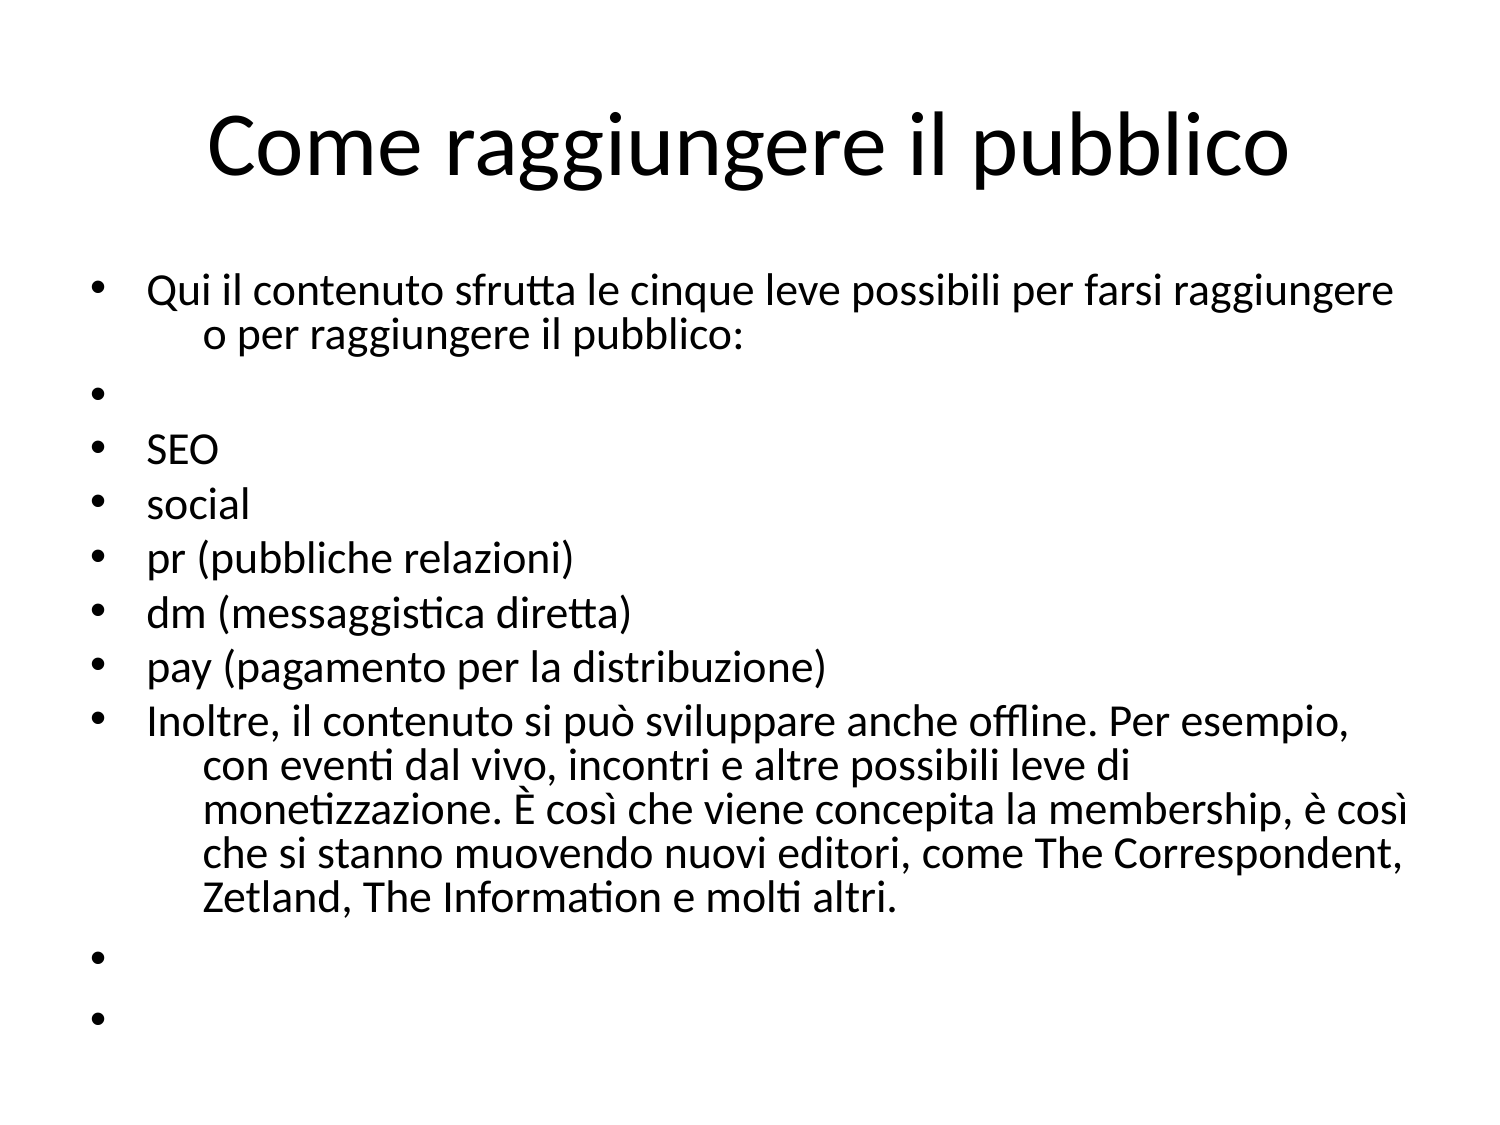

# Come raggiungere il pubblico
Qui il contenuto sfrutta le cinque leve possibili per farsi raggiungere o per raggiungere il pubblico:
SEO
social
pr (pubbliche relazioni)
dm (messaggistica diretta)
pay (pagamento per la distribuzione)
Inoltre, il contenuto si può sviluppare anche offline. Per esempio, con eventi dal vivo, incontri e altre possibili leve di monetizzazione. È così che viene concepita la membership, è così che si stanno muovendo nuovi editori, come The Correspondent, Zetland, The Information e molti altri.